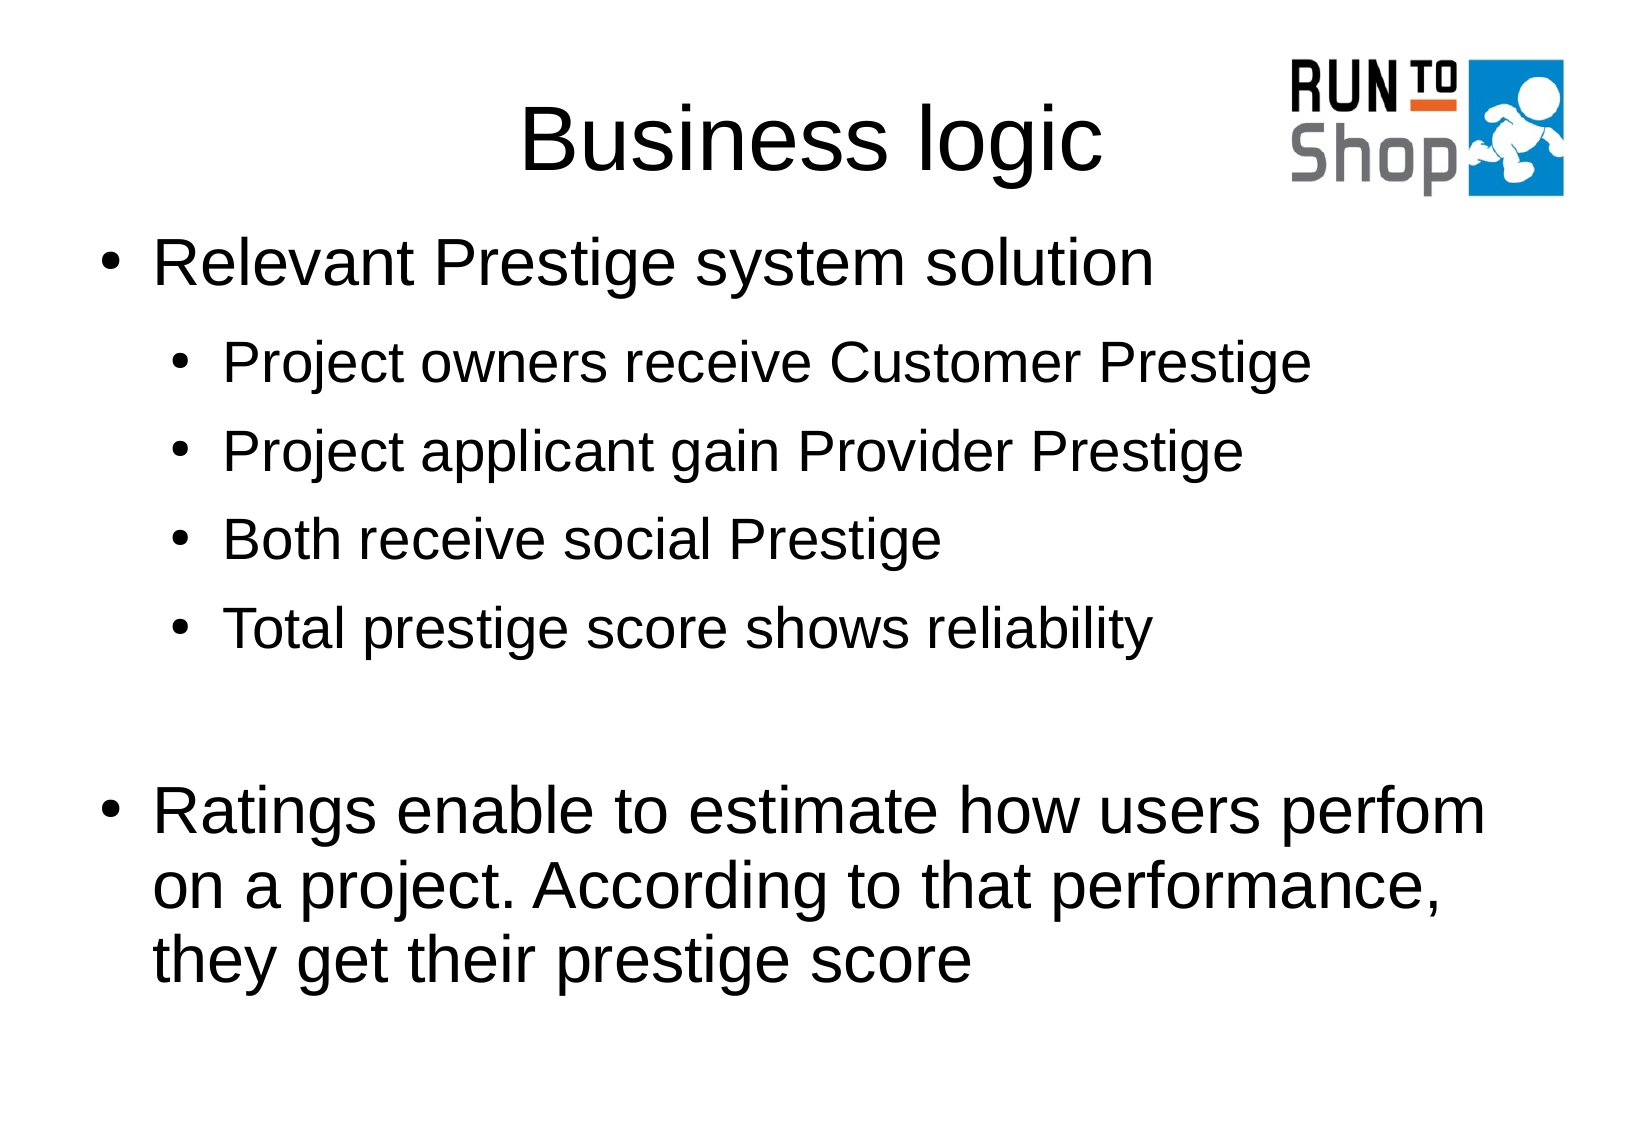

# Business logic
Relevant Prestige system solution
Project owners receive Customer Prestige
Project applicant gain Provider Prestige
Both receive social Prestige
Total prestige score shows reliability
Ratings enable to estimate how users perfom on a project. According to that performance, they get their prestige score